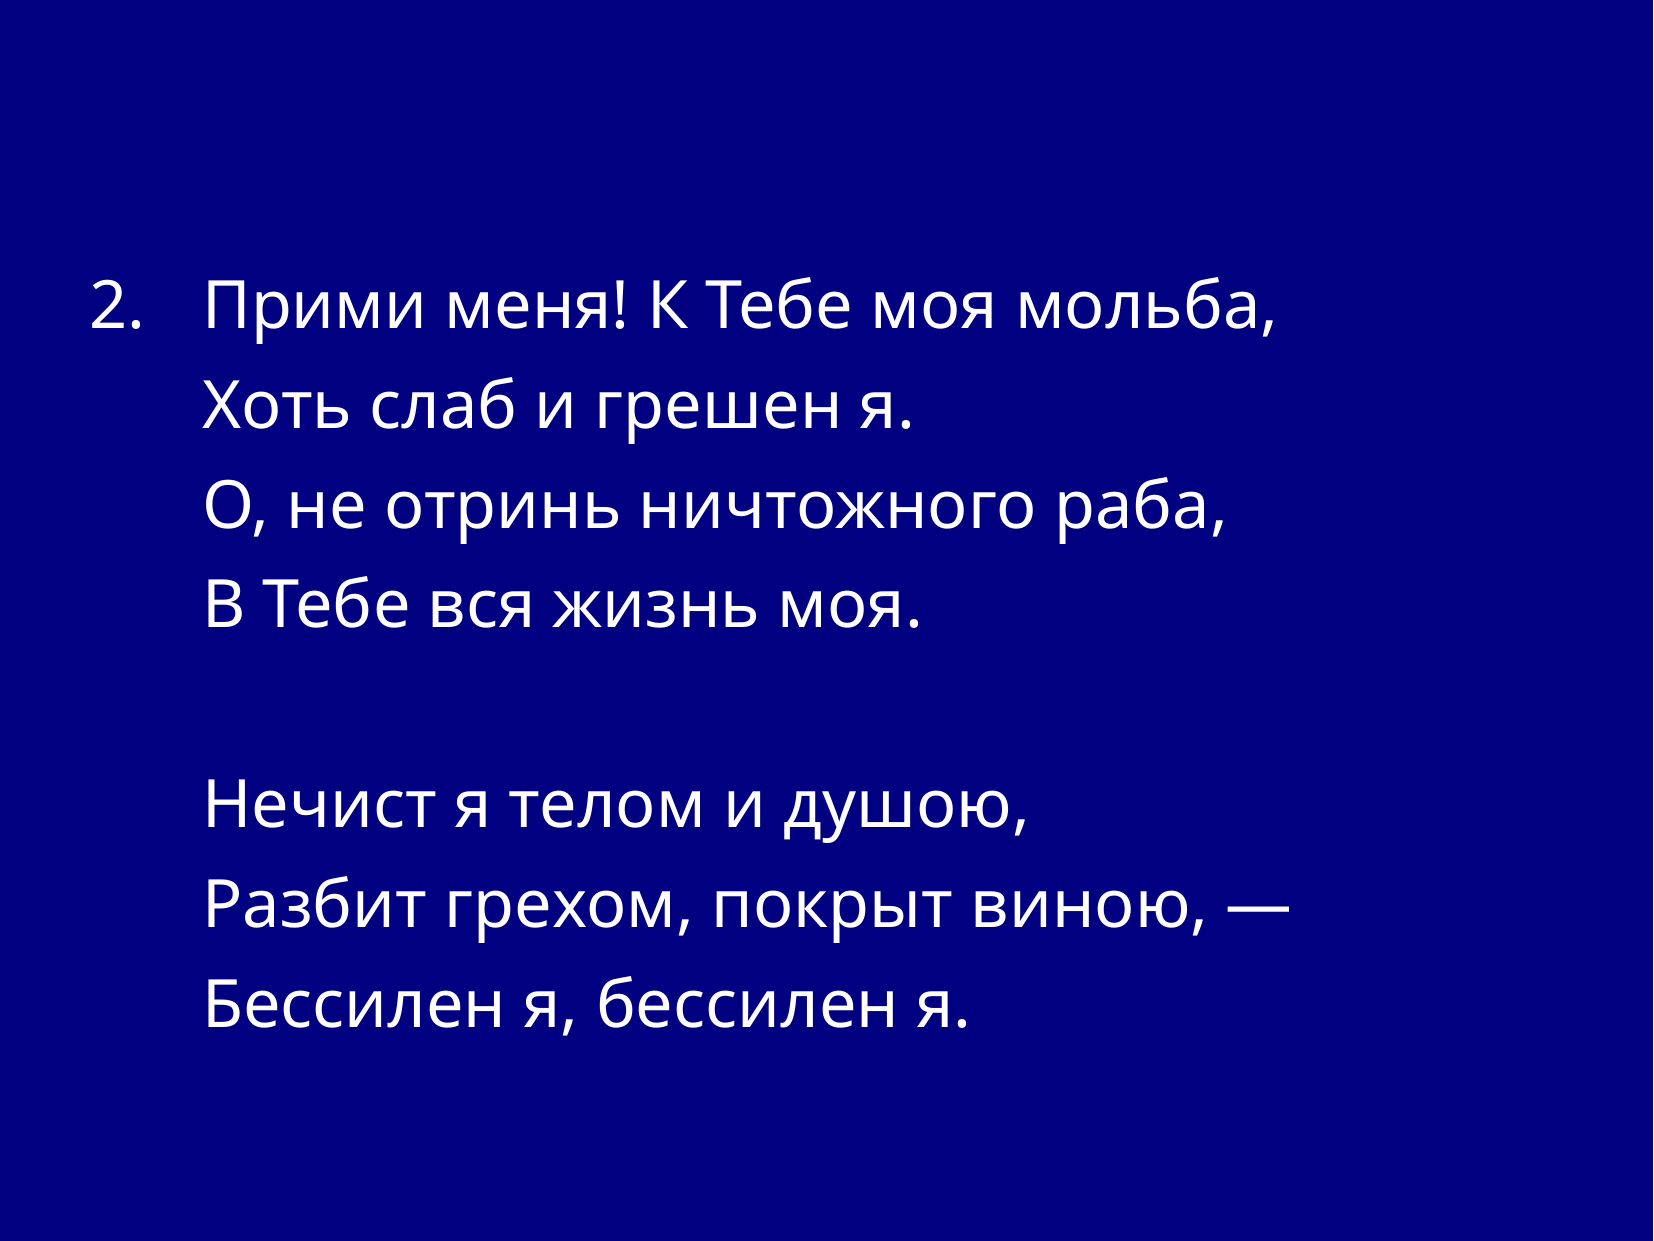

2.	Прими меня! К Тебе моя мольба,
	Хоть слаб и грешен я.
	О, не отринь ничтожного раба,
	В Тебе вся жизнь моя.
	Нечист я телом и душою,
	Разбит грехом, покрыт виною, —
	Бессилен я, бессилен я.